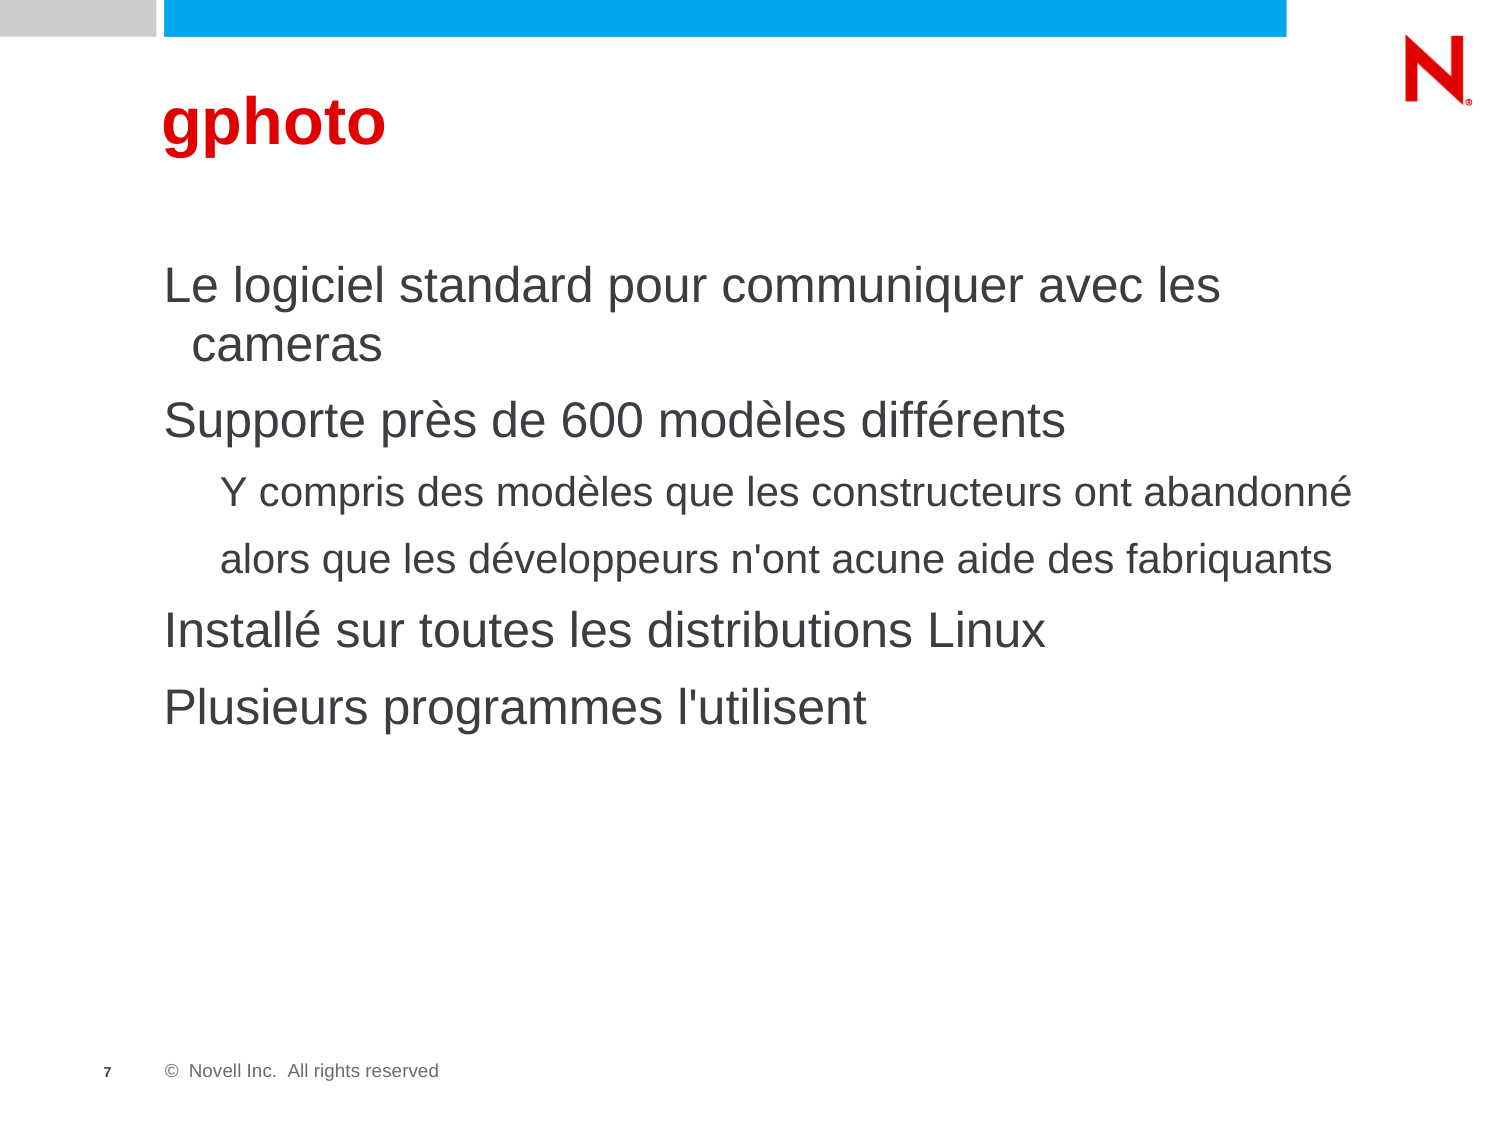

# gphoto
Le logiciel standard pour communiquer avec les cameras
Supporte près de 600 modèles différents
Y compris des modèles que les constructeurs ont abandonné
alors que les développeurs n'ont acune aide des fabriquants
Installé sur toutes les distributions Linux
Plusieurs programmes l'utilisent